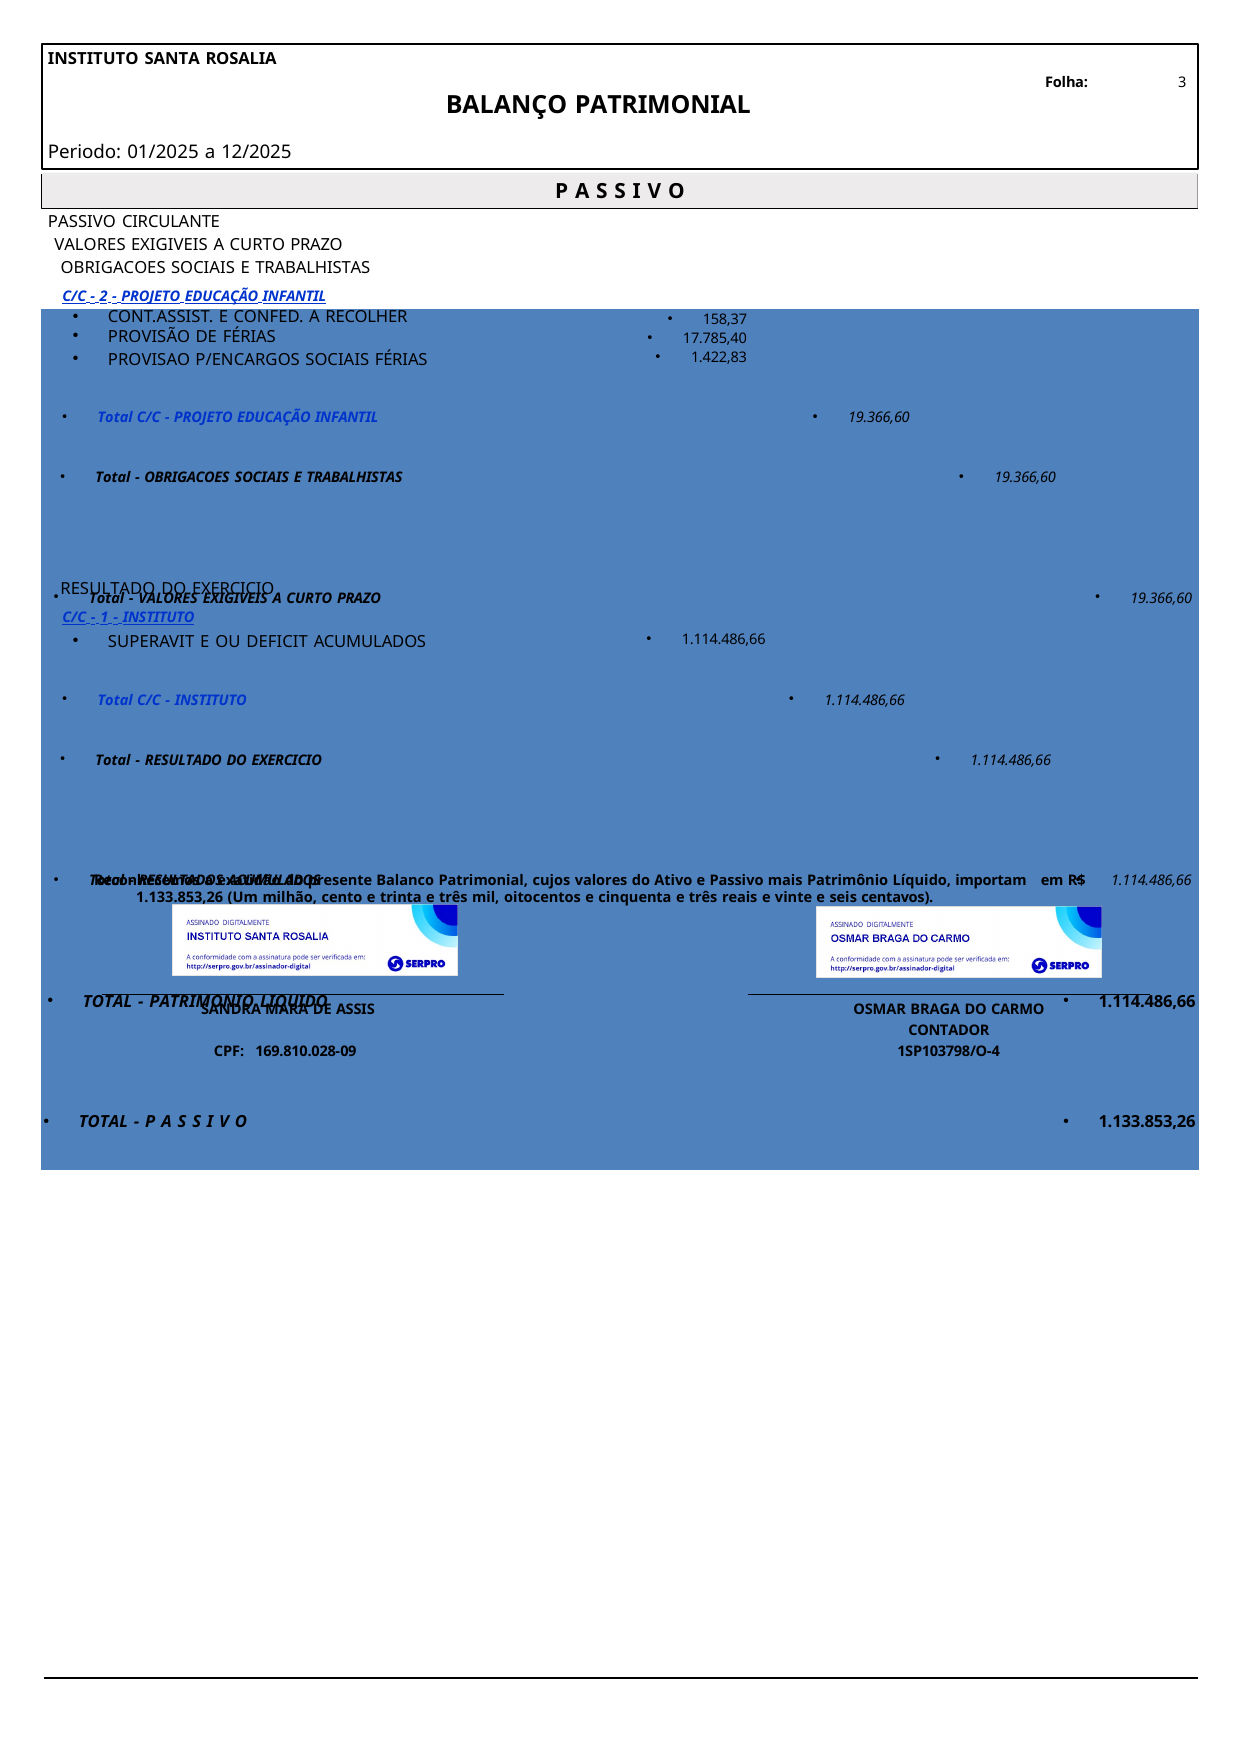

INSTITUTO SANTA ROSALIA
Folha:
3
BALANÇO PATRIMONIAL
Periodo: 01/2025 a 12/2025
P A S S I V O
PASSIVO CIRCULANTE
VALORES EXIGIVEIS A CURTO PRAZO OBRIGACOES SOCIAIS E TRABALHISTAS
C/C - 2 - PROJETO EDUCAÇÃO INFANTIL
| CONT.ASSIST. E CONFED. A RECOLHER | 158,37 | | | |
| --- | --- | --- | --- | --- |
| PROVISÃO DE FÉRIAS | 17.785,40 | | | |
| PROVISAO P/ENCARGOS SOCIAIS FÉRIAS | 1.422,83 | | | |
| Total C/C - PROJETO EDUCAÇÃO INFANTIL | | 19.366,60 | | |
| Total - OBRIGACOES SOCIAIS E TRABALHISTAS | | | 19.366,60 | |
| | | | | |
| Total - VALORES EXIGIVEIS A CURTO PRAZO | | | | 19.366,60 |
| | | | | |
| TOTAL - PASSIVO CIRCULANTE | | | | 19.366,60 |
| PATRIMONIO LIQUIDO RESULTADOS ACUMULADOS | | | | |
RESULTADO DO EXERCICIO
C/C - 1 - INSTITUTO
| SUPERAVIT E OU DEFICIT ACUMULADOS | 1.114.486,66 | | | |
| --- | --- | --- | --- | --- |
| Total C/C - INSTITUTO | | 1.114.486,66 | | |
| Total - RESULTADO DO EXERCICIO | | | 1.114.486,66 | |
| | | | | |
| Total - RESULTADOS ACUMULADOS | | | | 1.114.486,66 |
| | | | | |
| TOTAL - PATRIMONIO LIQUIDO | | | | 1.114.486,66 |
| | | | | |
| TOTAL - P A S S I V O | | | | 1.133.853,26 |
Reconhecemos a exatidão do presente Balanco Patrimonial, cujos valores do Ativo e Passivo mais Patrimônio Líquido, importam em R$ 1.133.853,26 (Um milhão, cento e trinta e três mil, oitocentos e cinquenta e três reais e vinte e seis centavos).
OSMAR BRAGA DO CARMO CONTADOR
1SP103798/O-4
SANDRA MARA DE ASSIS
CPF: 169.810.028-09